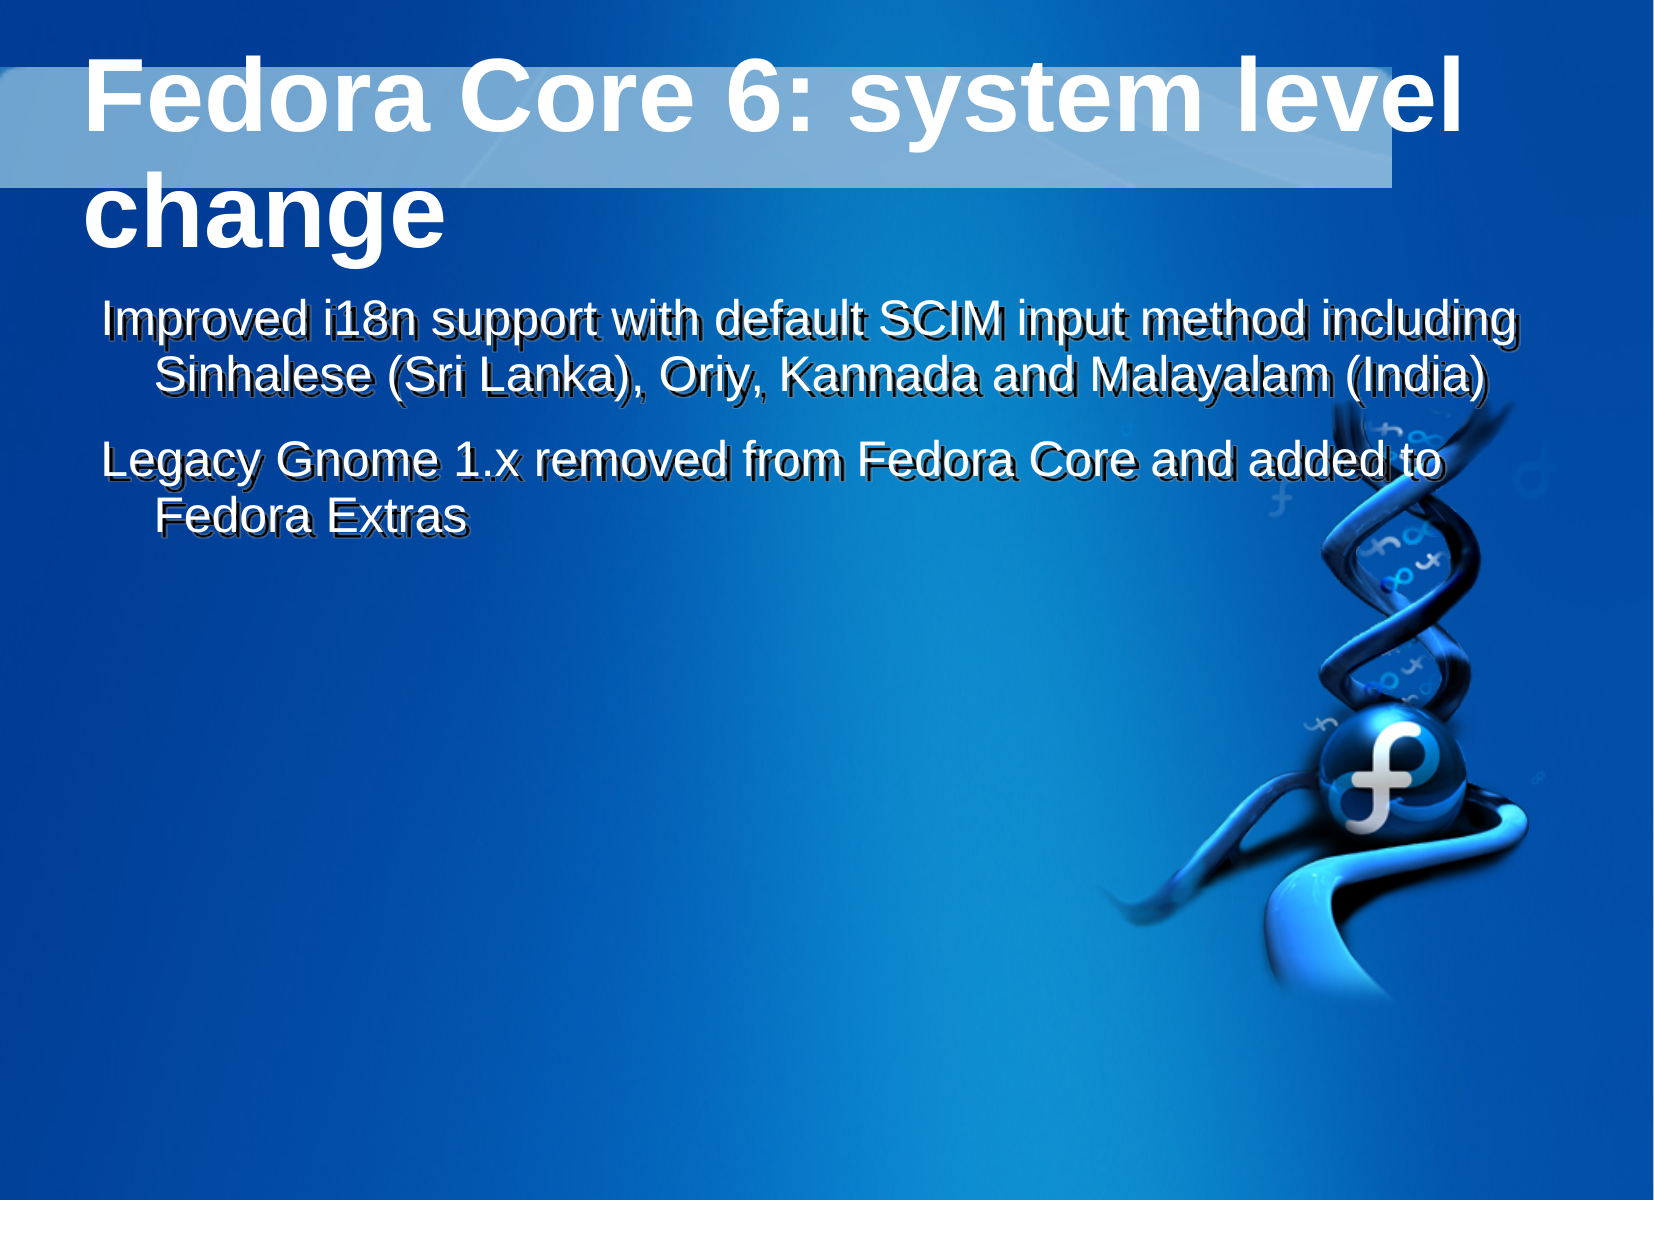

# Fedora Core 6: system level change
Improved i18n support with default SCIM input method including Sinhalese (Sri Lanka), Oriy, Kannada and Malayalam (India)
Legacy Gnome 1.x removed from Fedora Core and added to Fedora Extras